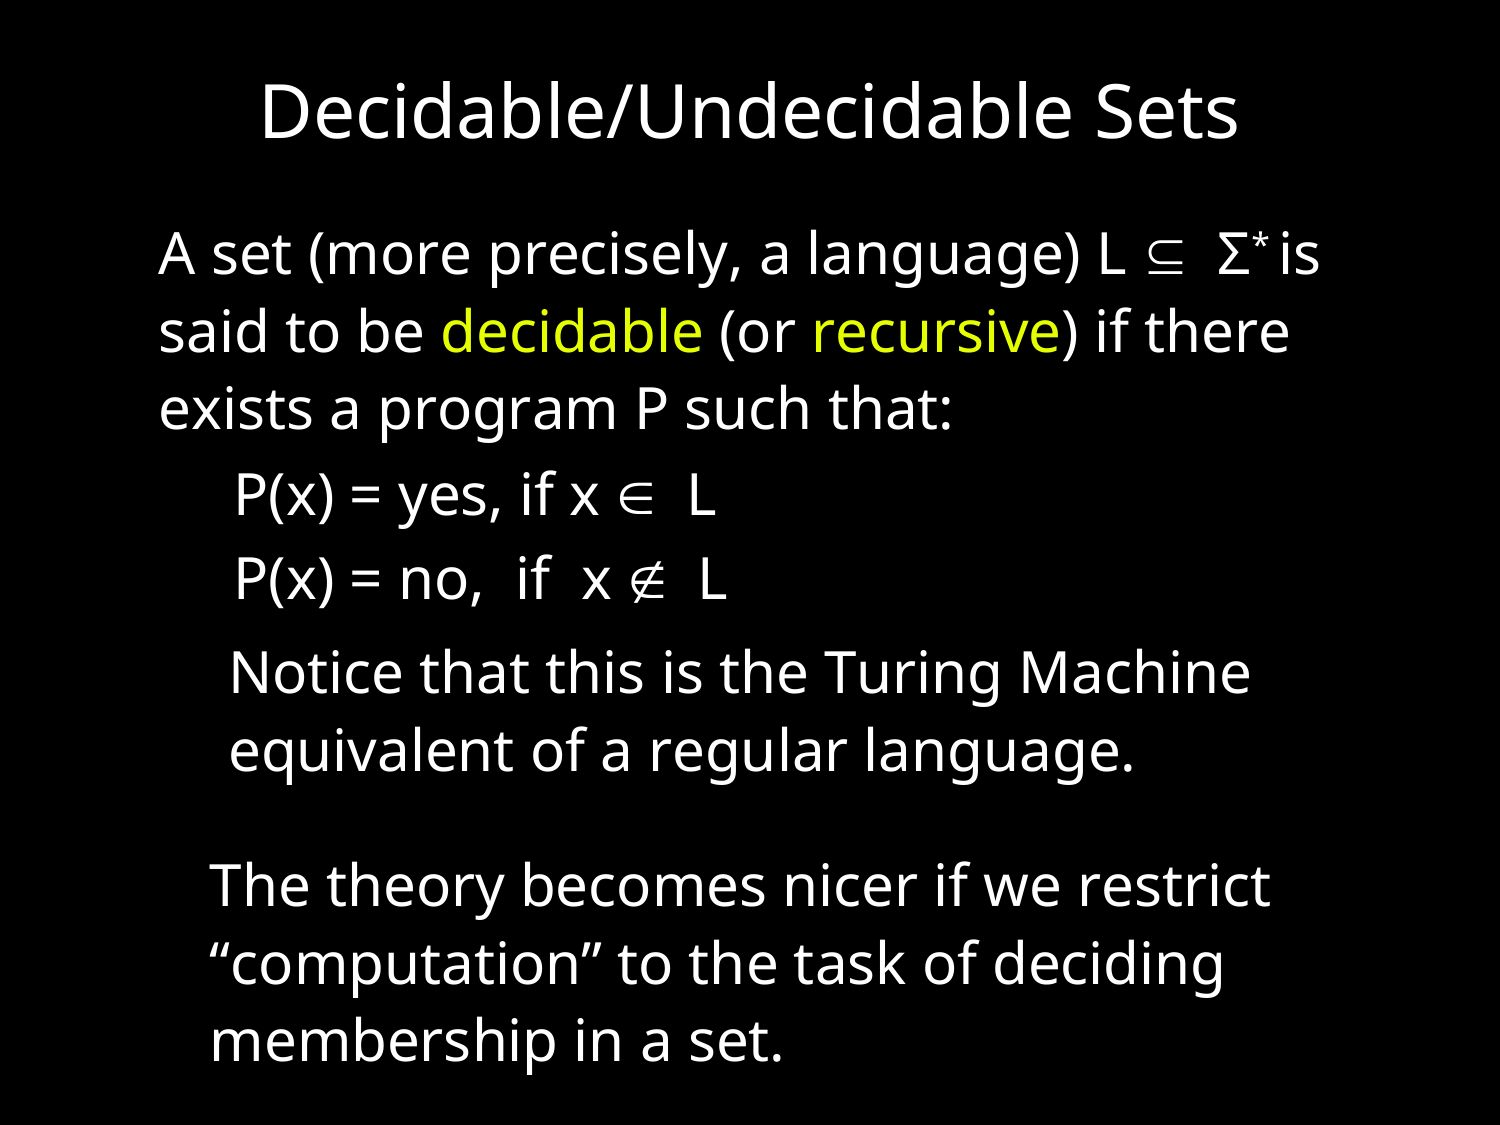

Decidable/Undecidable Sets
A set (more precisely, a language) L ⊆ Σ* is
said to be decidable (or recursive) if there
exists a program P such that:
	P(x) = yes, if x ∈ L
	P(x) = no, if x ∉ L
Notice that this is the Turing Machine
equivalent of a regular language.
The theory becomes nicer if we restrict
“computation” to the task of deciding
membership in a set.